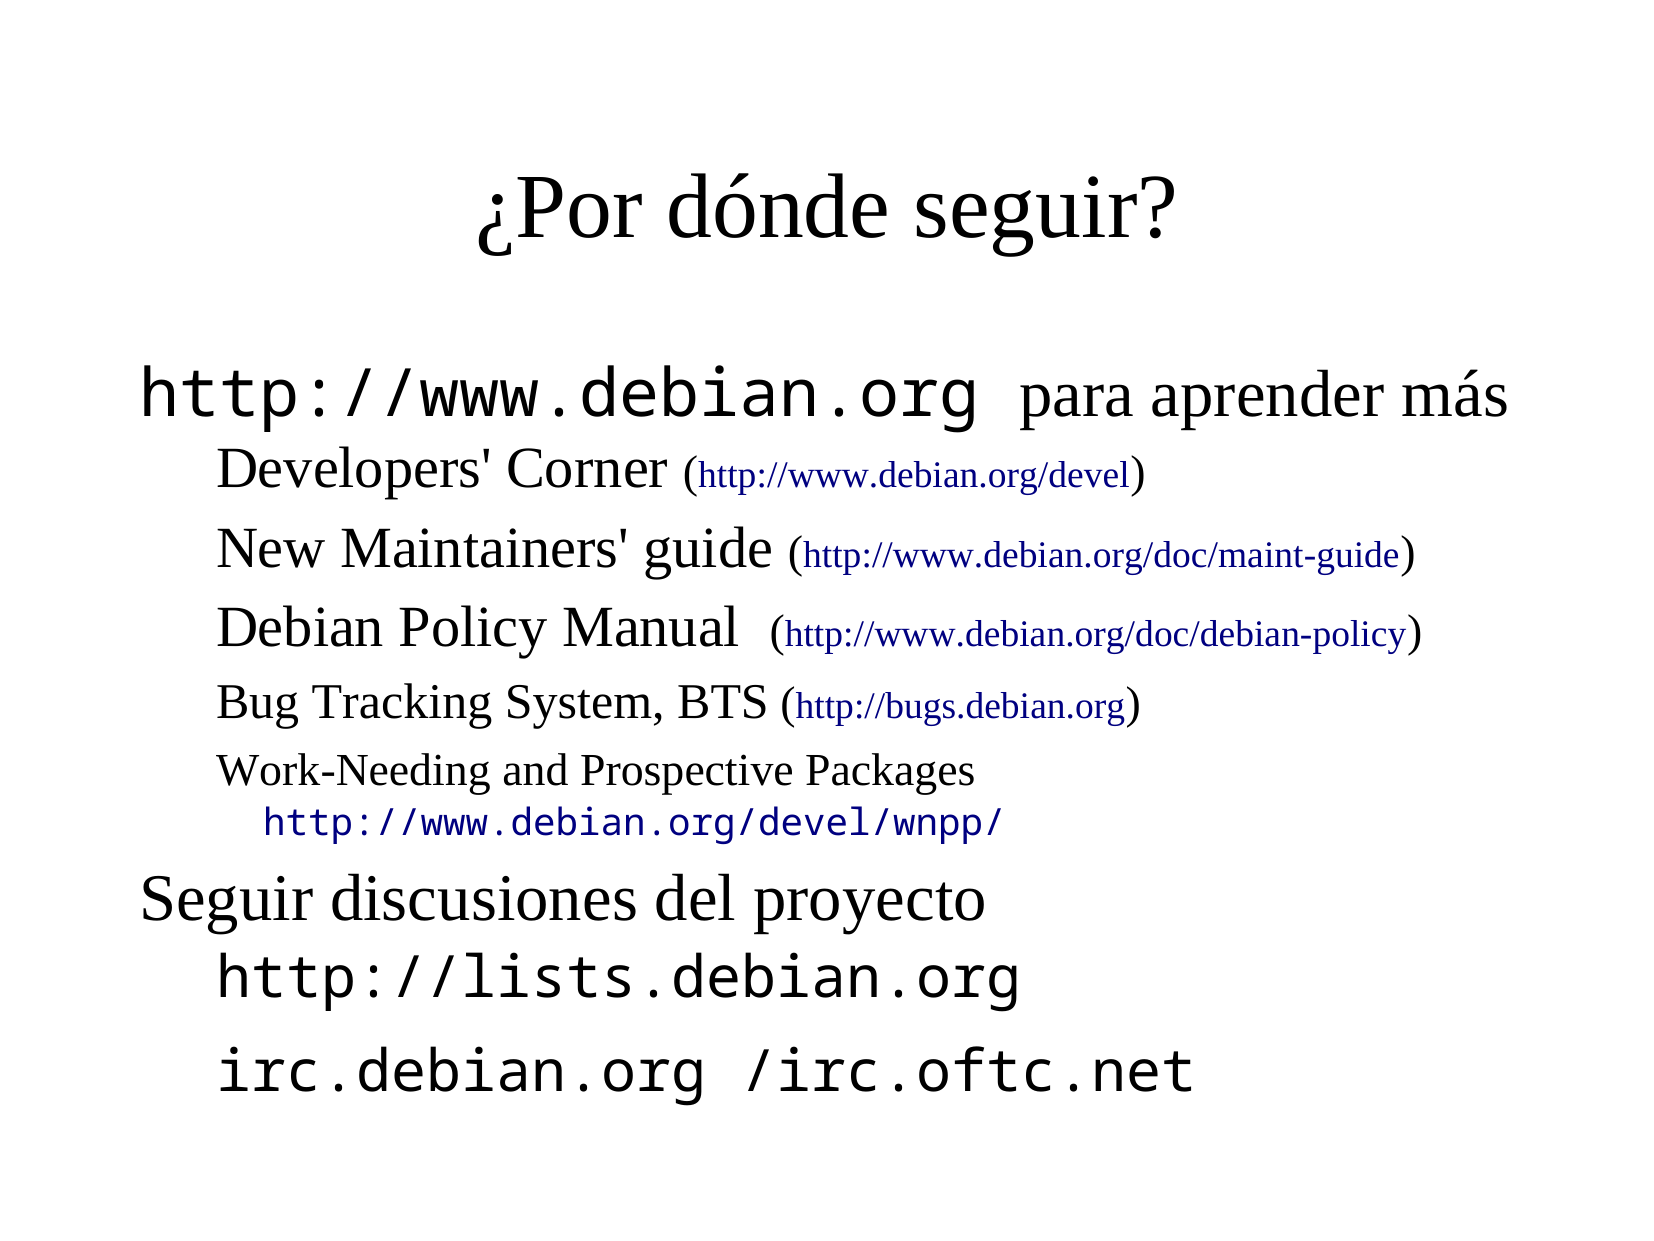

# ¿Por dónde seguir?
http://www.debian.org para aprender más
Developers' Corner (http://www.debian.org/devel)
New Maintainers' guide (http://www.debian.org/doc/maint-guide)
Debian Policy Manual (http://www.debian.org/doc/debian-policy)
Bug Tracking System, BTS (http://bugs.debian.org)
Work-Needing and Prospective Packages http://www.debian.org/devel/wnpp/
Seguir discusiones del proyecto
http://lists.debian.org
irc.debian.org /irc.oftc.net